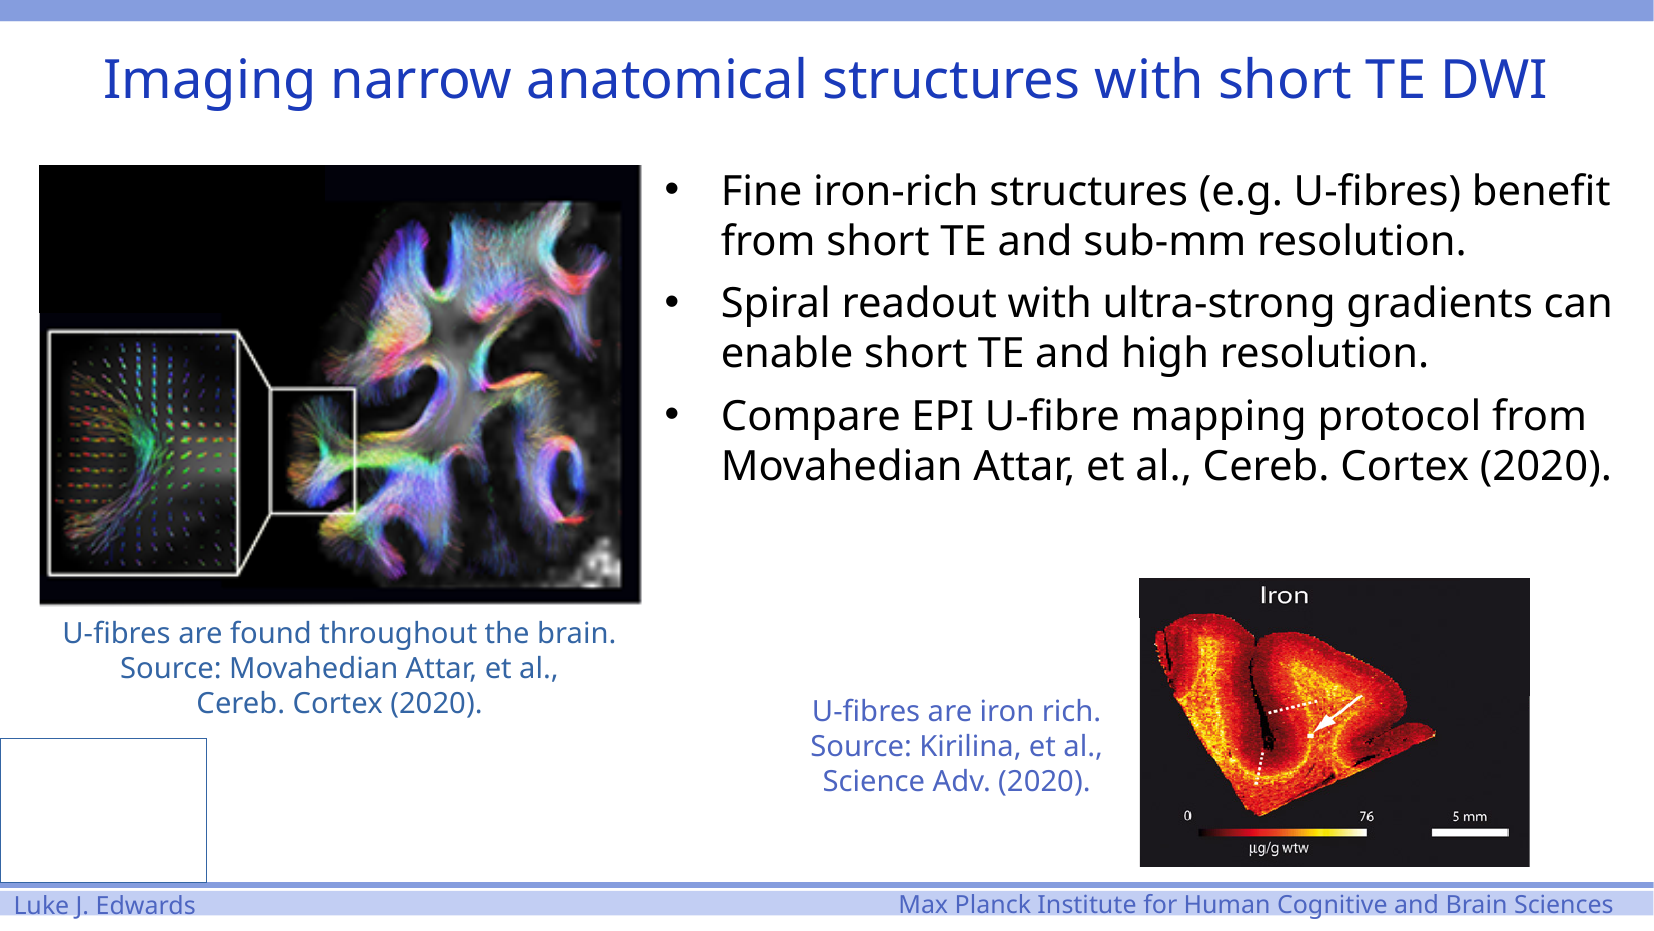

# Imaging narrow anatomical structures with short TE DWI
Fine iron-rich structures (e.g. U-fibres) benefit from short TE and sub-mm resolution.
Spiral readout with ultra-strong gradients can enable short TE and high resolution.
Compare EPI U-fibre mapping protocol from Movahedian Attar, et al., Cereb. Cortex (2020).
U-fibres are found throughout the brain. Source: Movahedian Attar, et al., Cereb. Cortex (2020).
U-fibres are iron rich. Source: Kirilina, et al., Science Adv. (2020).